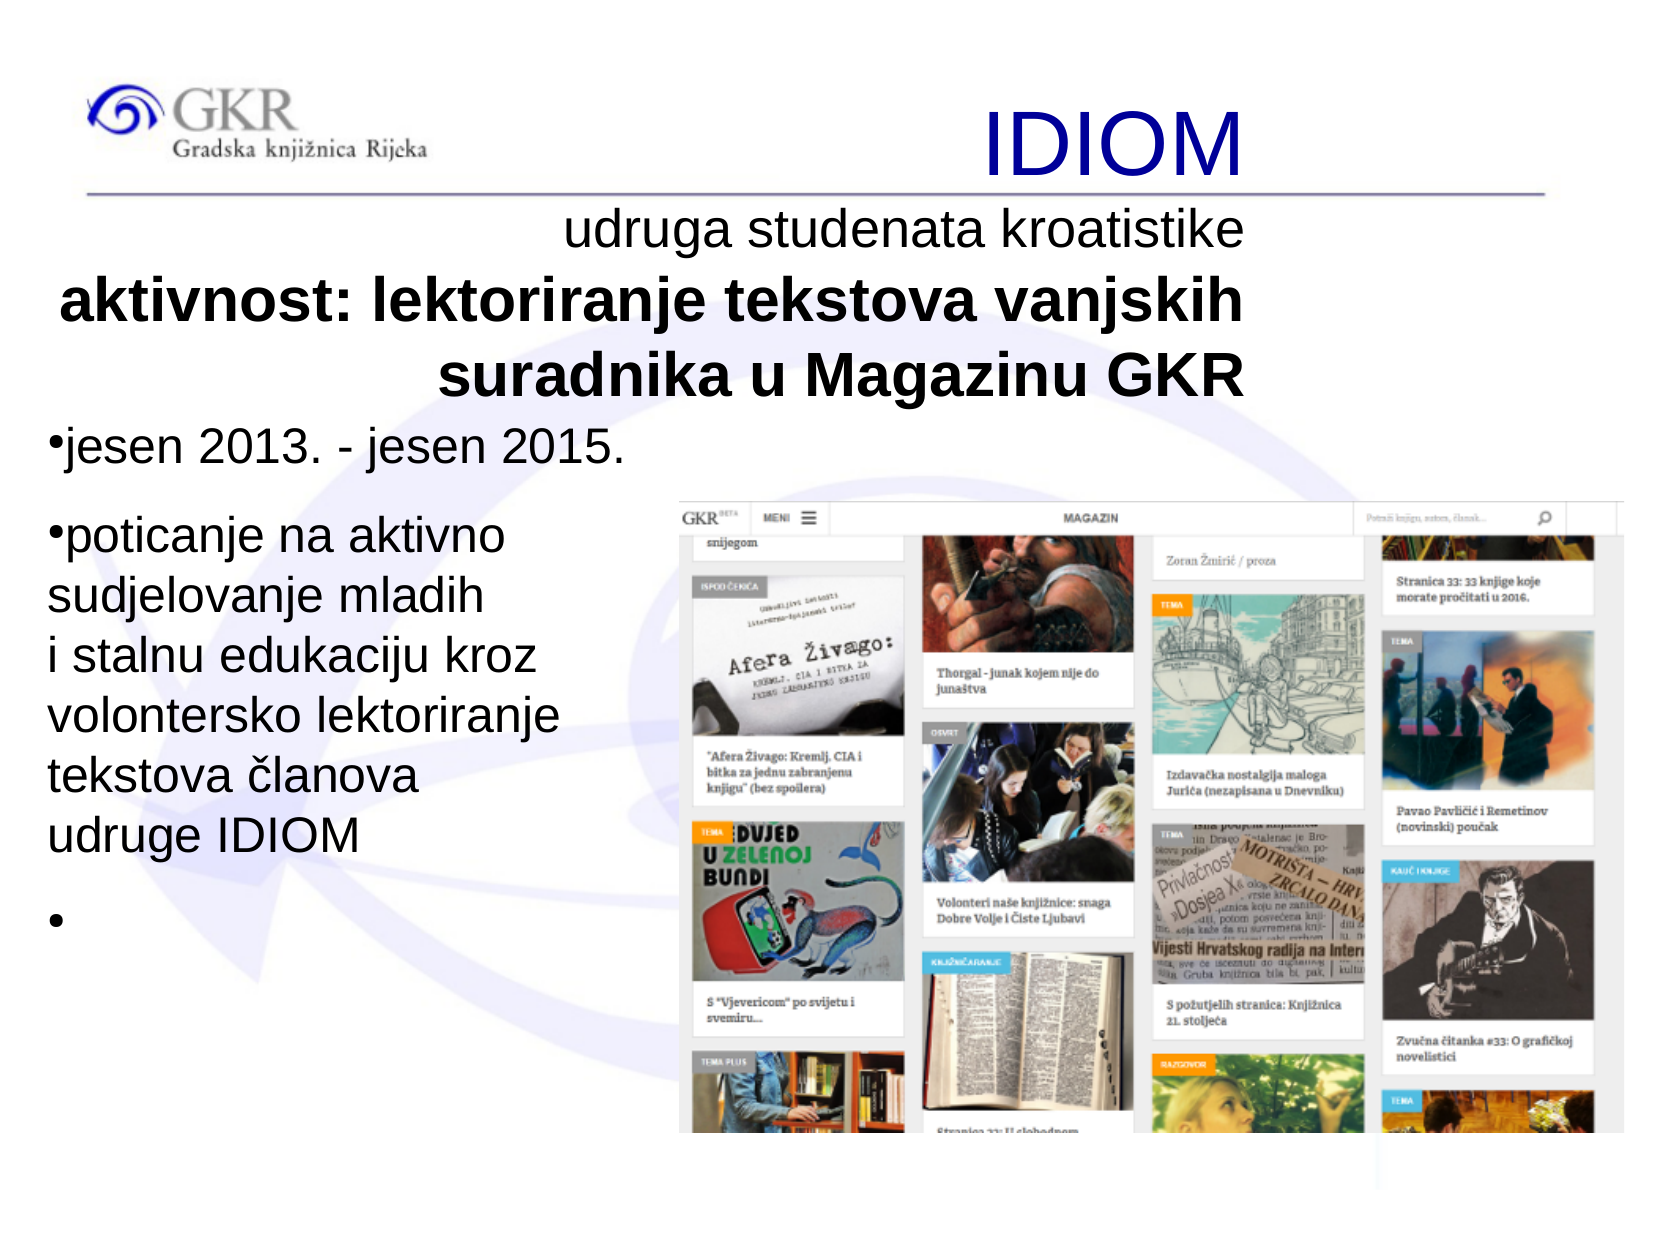

# IDIOM udruga studenata kroatistike aktivnost: lektoriranje tekstova vanjskih suradnika u Magazinu GKR
jesen 2013. - jesen 2015.
poticanje na aktivno
sudjelovanje mladih
i stalnu edukaciju kroz
volontersko lektoriranje
tekstova članova
udruge IDIOM